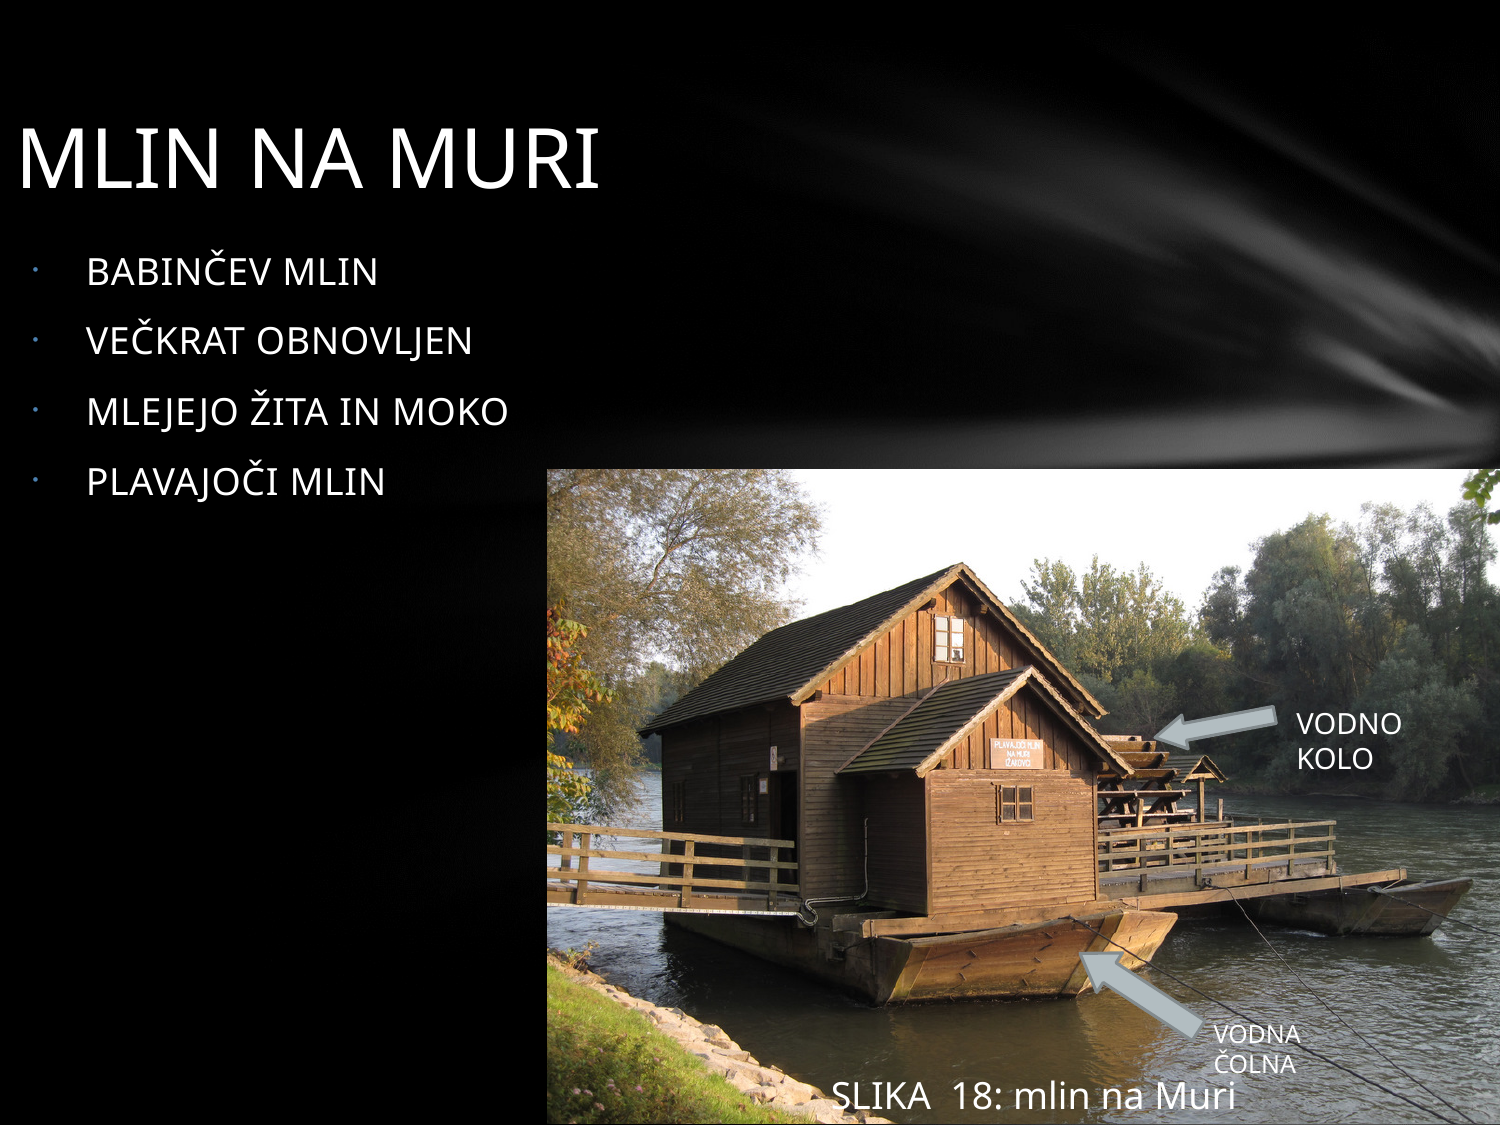

MLIN NA MURI
# BABINČEV MLIN
VEČKRAT OBNOVLJEN
MLEJEJO ŽITA IN MOKO
PLAVAJOČI MLIN
VODNO KOLO
VODNA ČOLNA
SLIKA 18: mlin na Muri